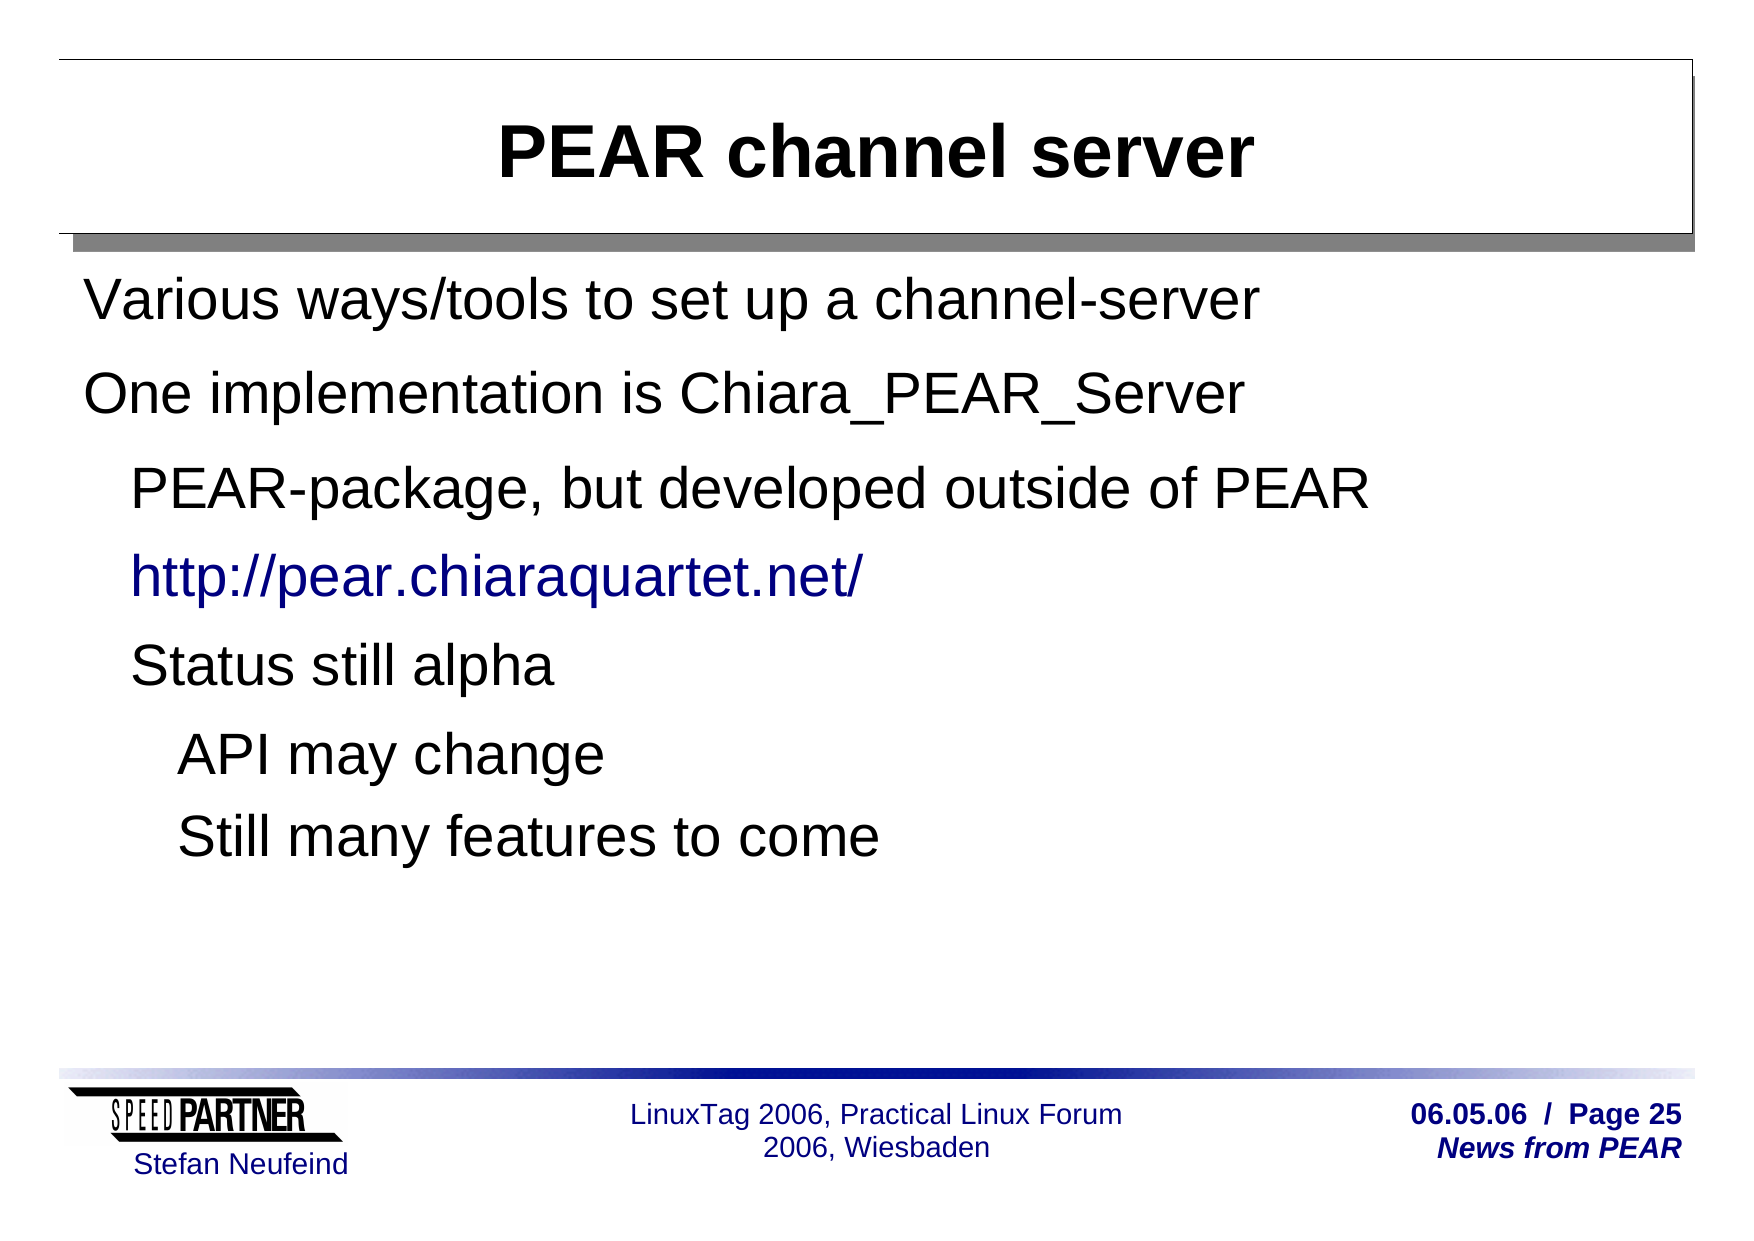

# PEAR channel server
Various ways/tools to set up a channel-server
One implementation is Chiara_PEAR_Server
PEAR-package, but developed outside of PEAR
http://pear.chiaraquartet.net/
Status still alpha
API may change
Still many features to come